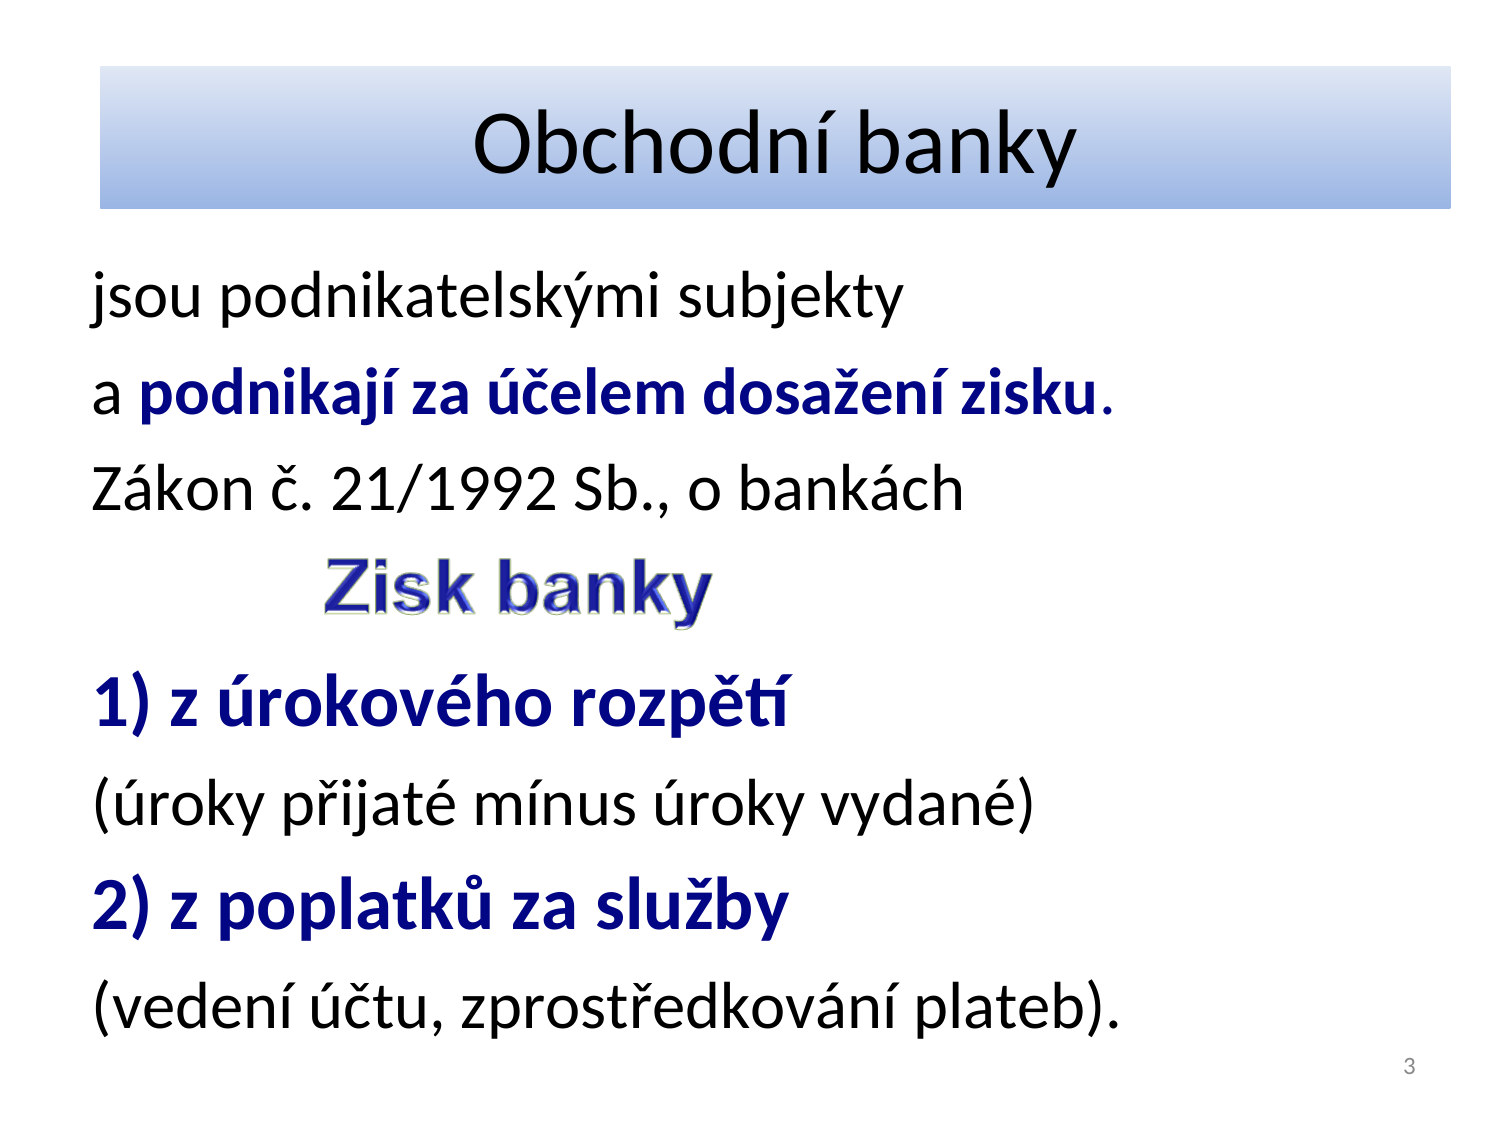

# Obchodní banky
jsou podnikatelskými subjekty
a podnikají za účelem dosažení zisku.
Zákon č. 21/1992 Sb., o bankách
1) z úrokového rozpětí
(úroky přijaté mínus úroky vydané)
2) z poplatků za služby
(vedení účtu, zprostředkování plateb).